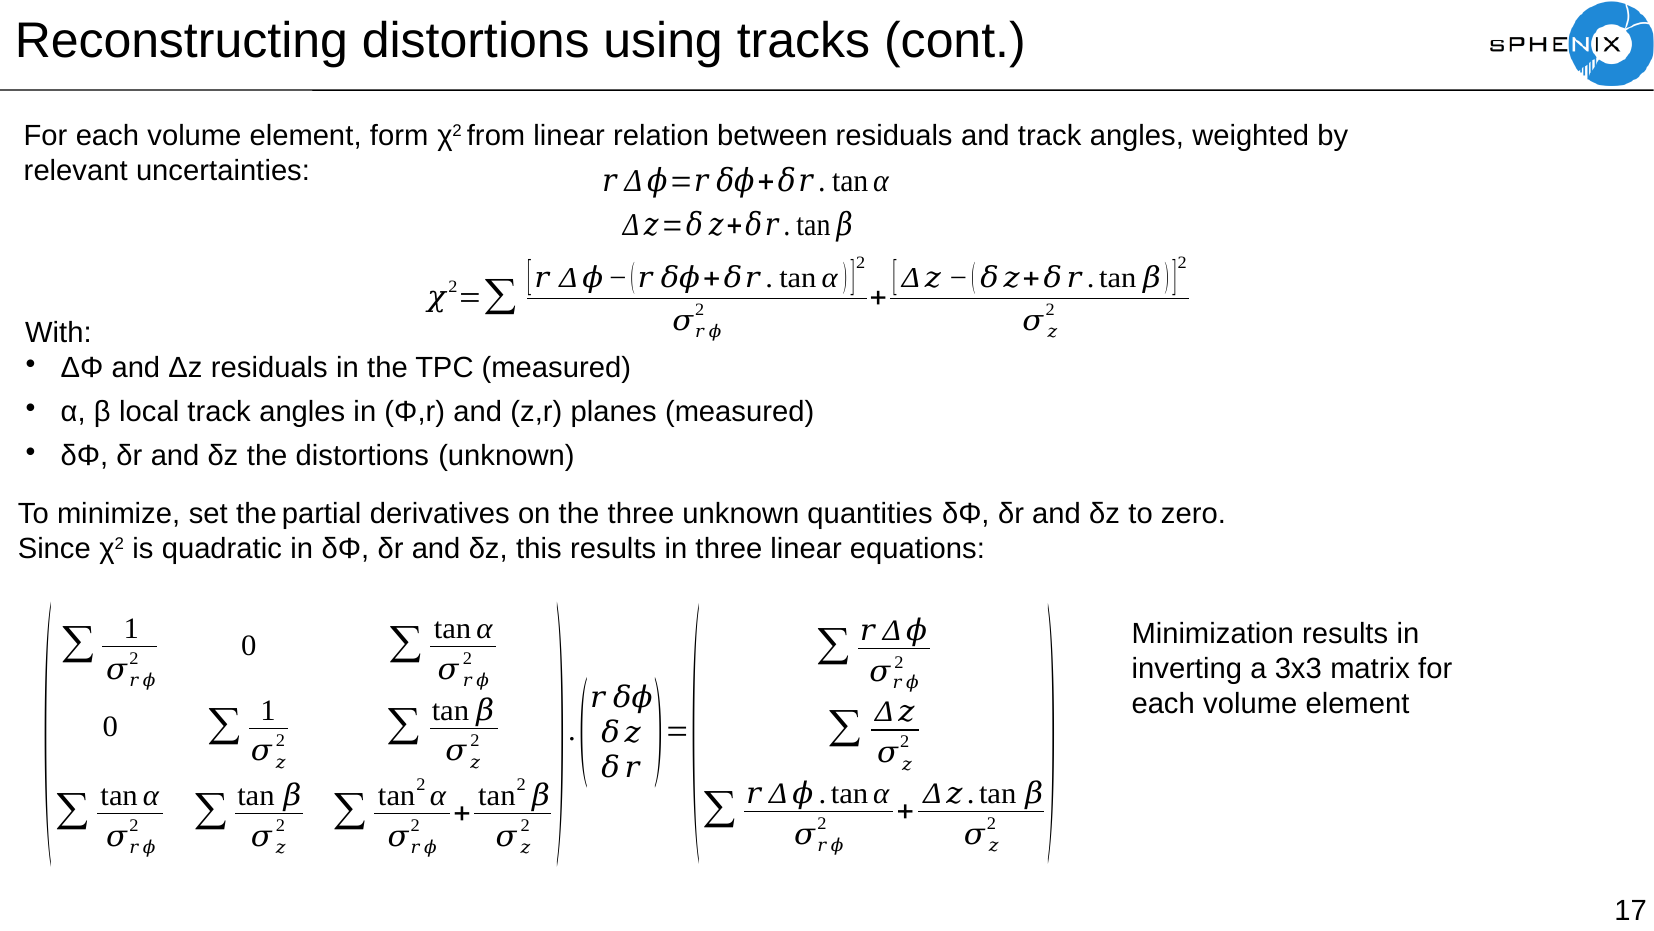

Reconstructing distortions using tracks (cont.)
For each volume element, form χ2 from linear relation between residuals and track angles, weighted by relevant uncertainties:
With:
ΔΦ and Δz residuals in the TPC (measured)
α, β local track angles in (Φ,r) and (z,r) planes (measured)
δΦ, δr and δz the distortions (unknown)
To minimize, set the partial derivatives on the three unknown quantities δΦ, δr and δz to zero.
Since χ2 is quadratic in δΦ, δr and δz, this results in three linear equations:
Minimization results in inverting a 3x3 matrix for each volume element